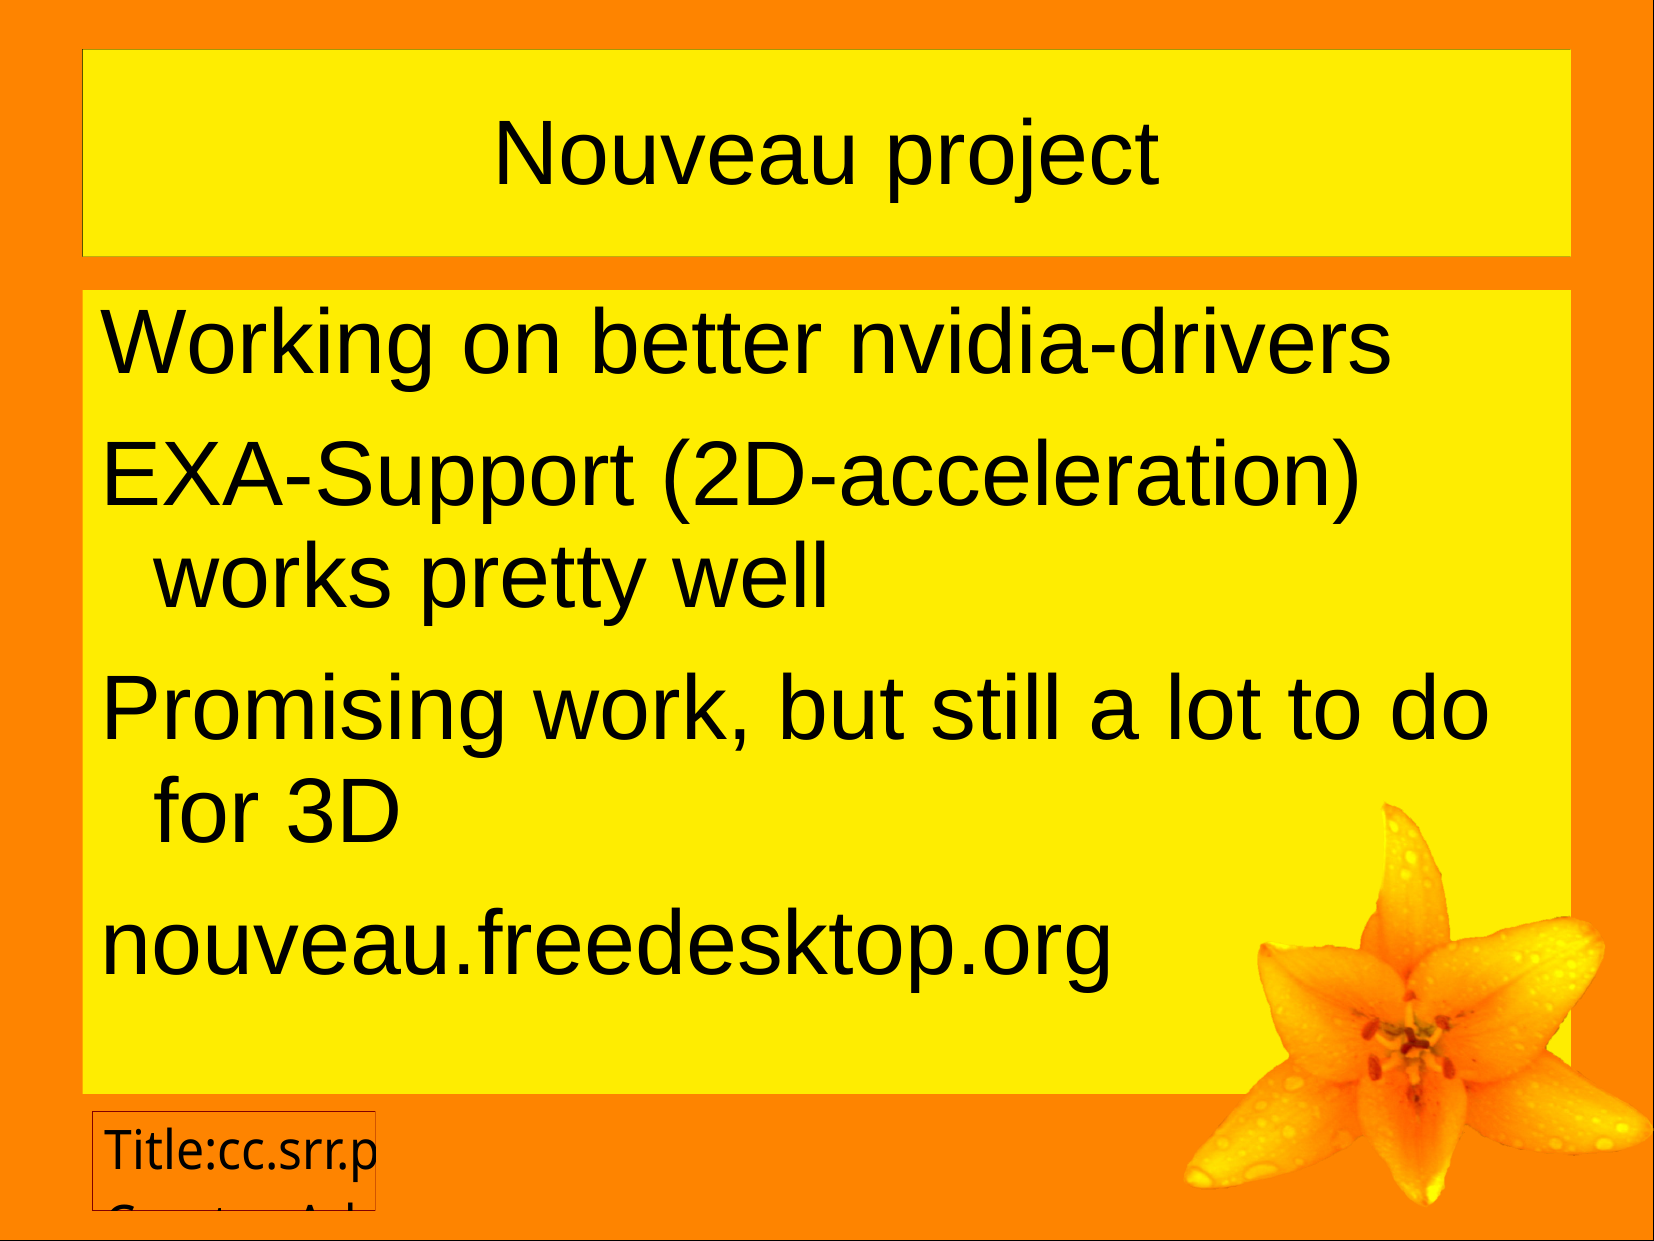

# Nouveau project
Working on better nvidia-drivers
EXA-Support (2D-acceleration) works pretty well
Promising work, but still a lot to do for 3D
nouveau.freedesktop.org